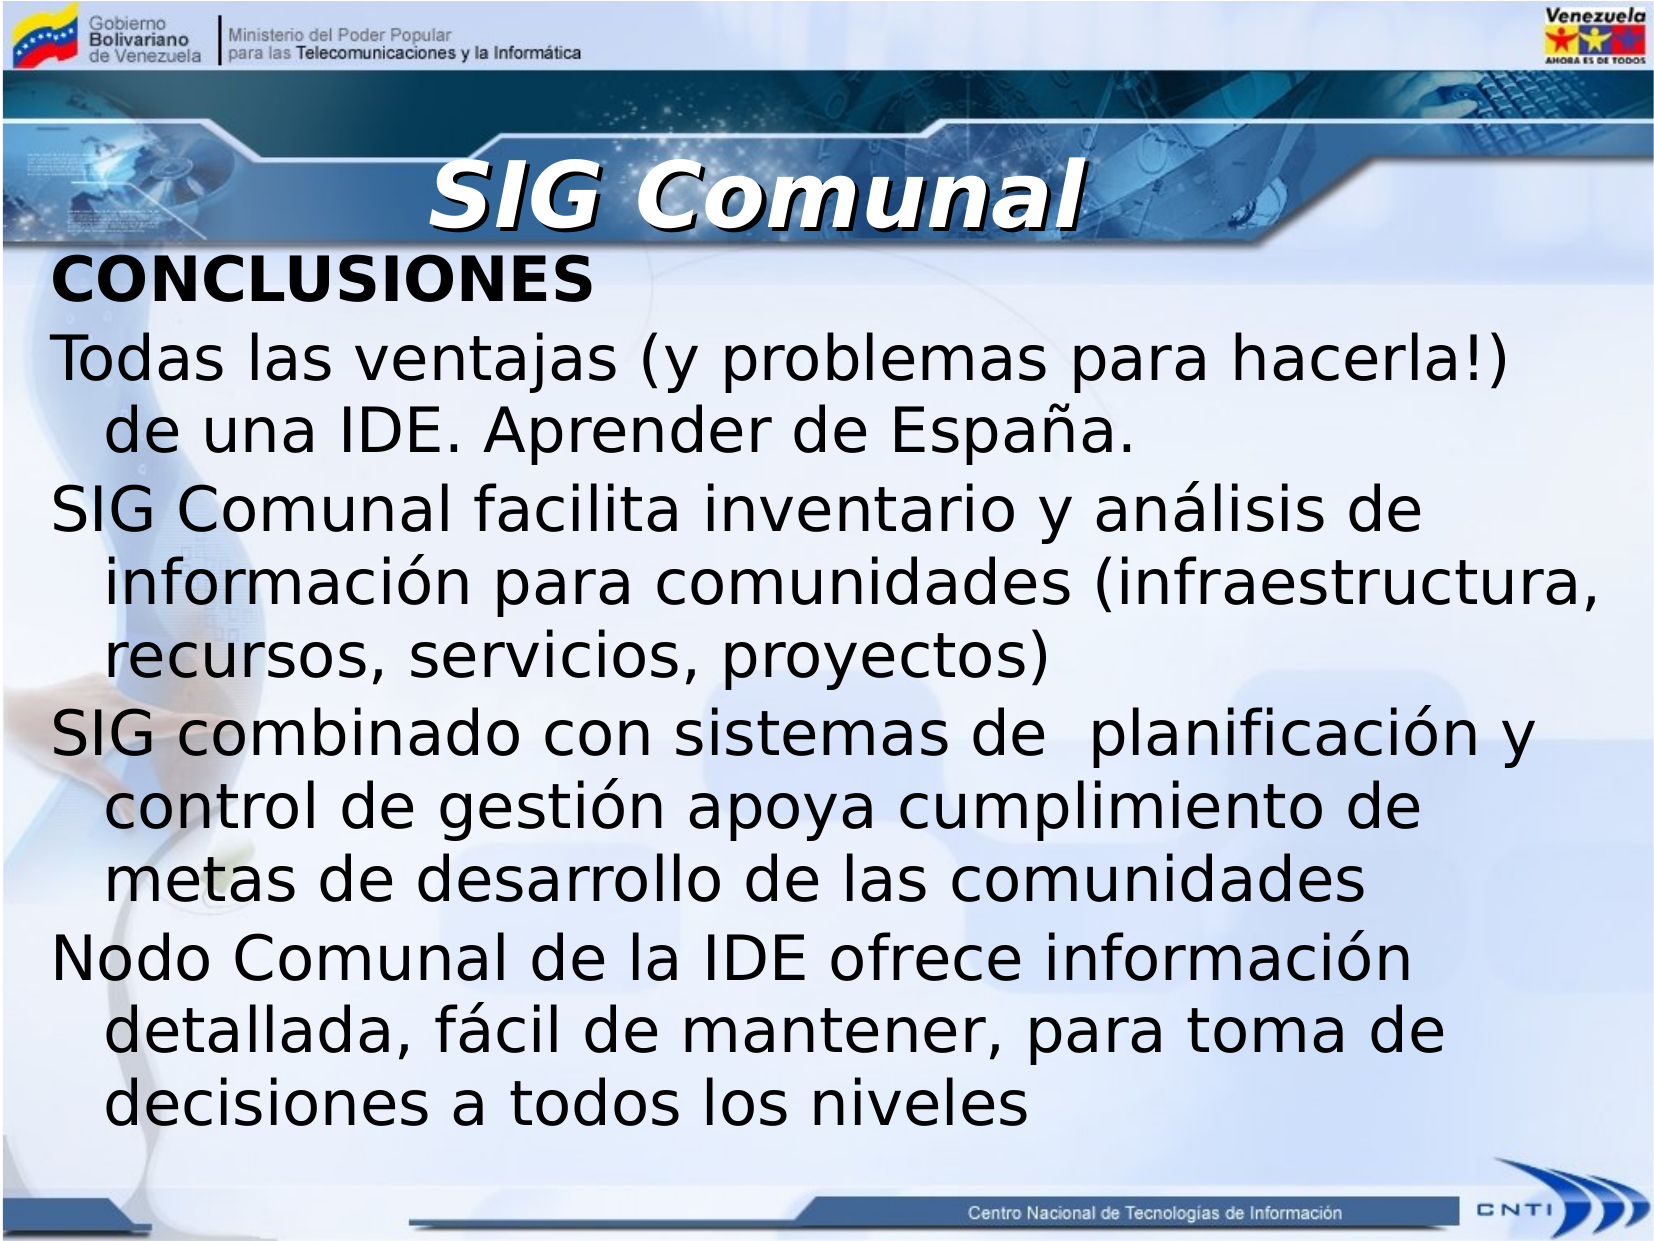

# SIG Comunal
CONCLUSIONES
Todas las ventajas (y problemas para hacerla!) de una IDE. Aprender de España.
SIG Comunal facilita inventario y análisis de información para comunidades (infraestructura, recursos, servicios, proyectos)
SIG combinado con sistemas de planificación y control de gestión apoya cumplimiento de metas de desarrollo de las comunidades
Nodo Comunal de la IDE ofrece información detallada, fácil de mantener, para toma de decisiones a todos los niveles